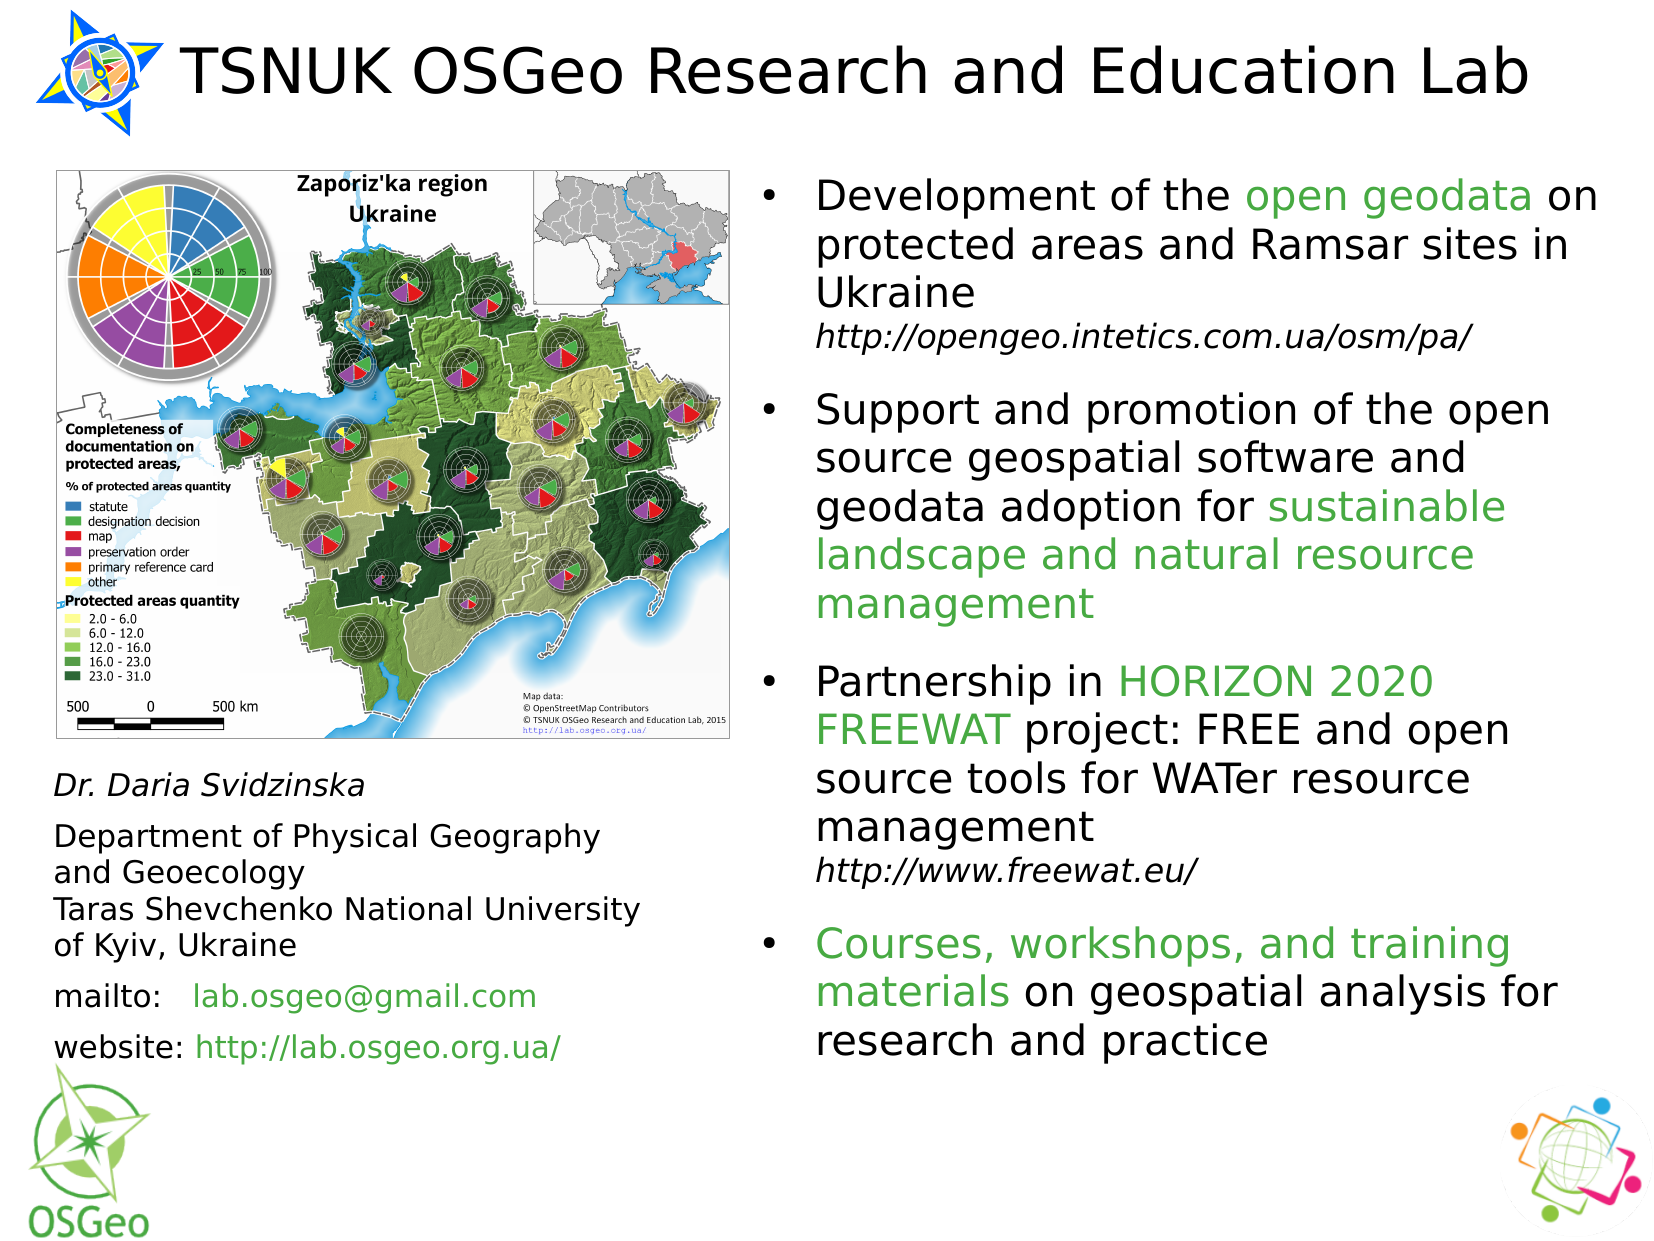

# TSNUK OSGeo Research and Education Lab
Development of the open geodata on protected areas and Ramsar sites in Ukraine
http://opengeo.intetics.com.ua/osm/pa/
Support and promotion of the open source geospatial software and geodata adoption for sustainable landscape and natural resource management
Partnership in HORIZON 2020 FREEWAT project: FREE and open source tools for WATer resource management
http://www.freewat.eu/
Courses, workshops, and training materials on geospatial analysis for research and practice
Dr. Daria Svidzinska
Department of Physical Geography
and Geoecology
Taras Shevchenko National University
of Kyiv, Ukraine
mailto: lab.osgeo@gmail.com
website: http://lab.osgeo.org.ua/